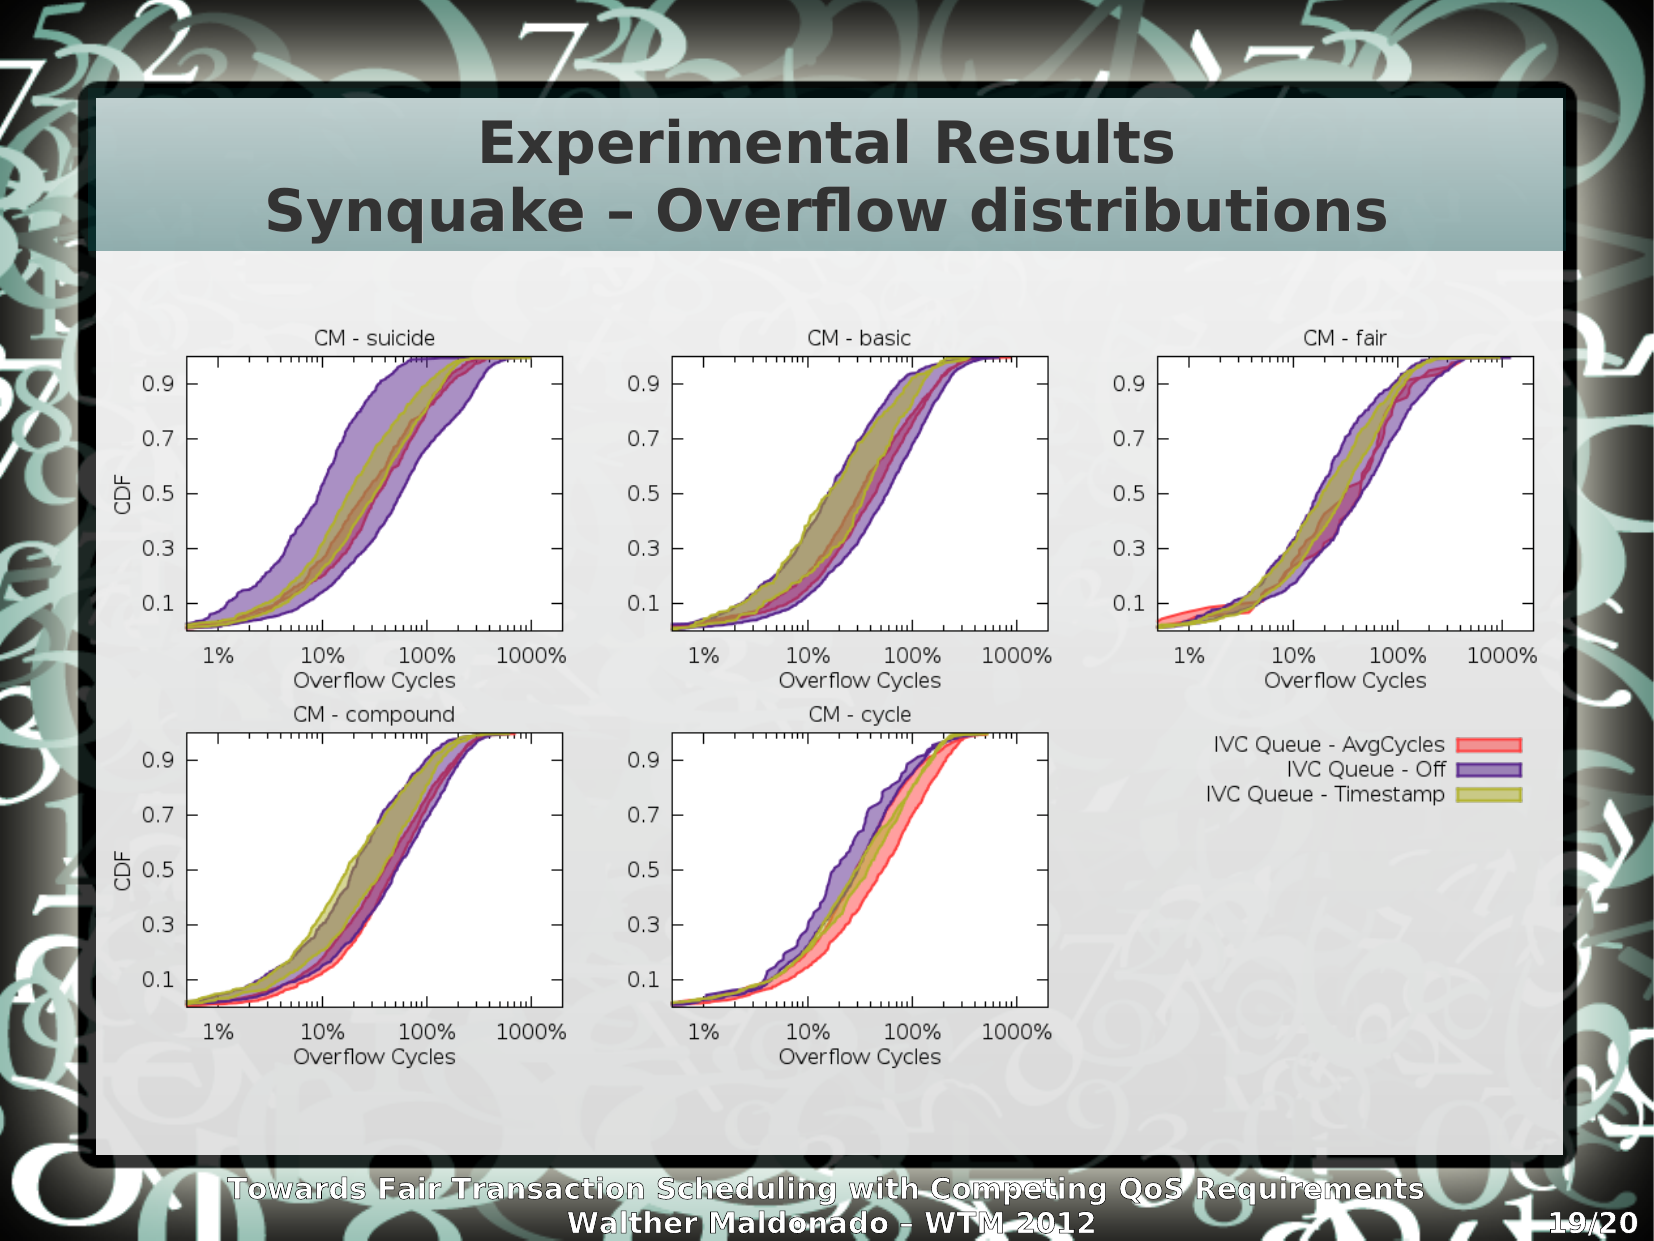

# Experimental Results Synquake – Overflow distributions
19